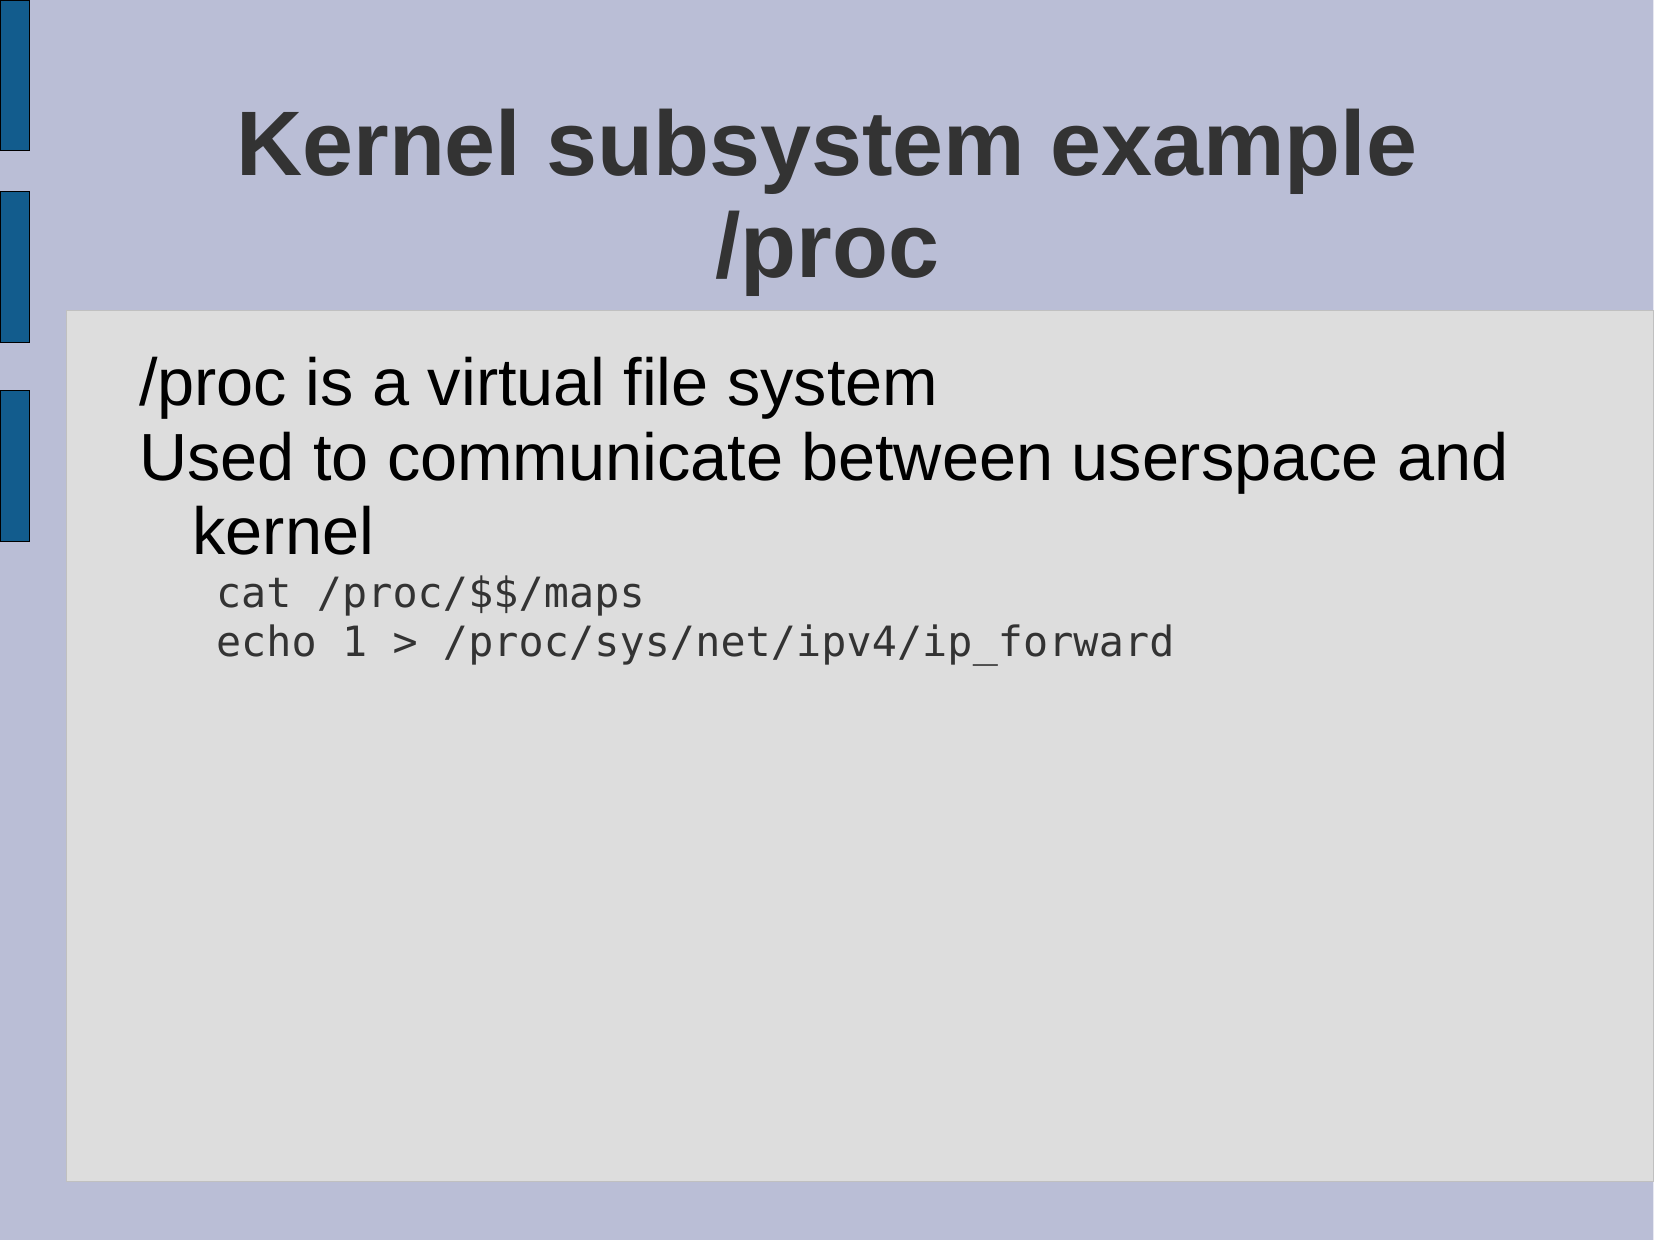

# Kernel subsystem example /proc
/proc is a virtual file system
Used to communicate between userspace and kernel
cat /proc/$$/maps
echo 1 > /proc/sys/net/ipv4/ip_forward